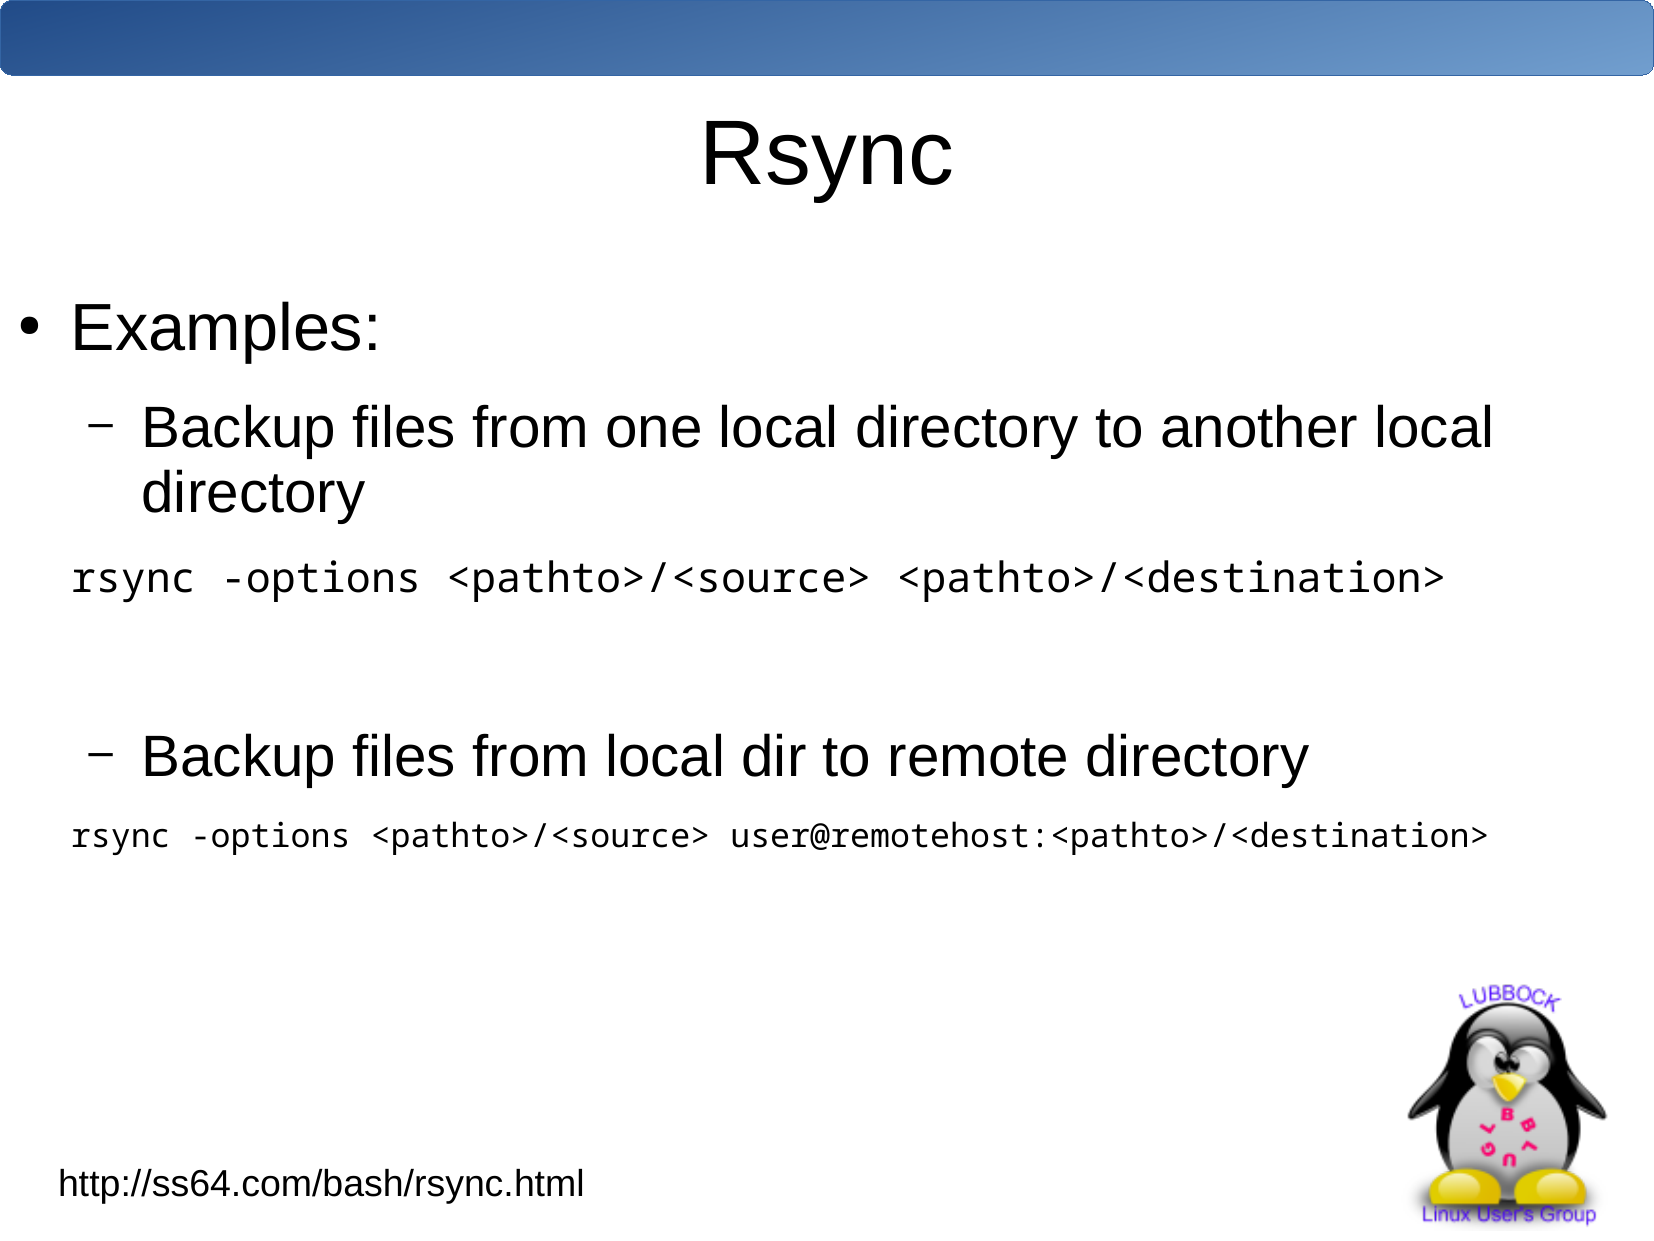

# Rsync
Examples:
Backup files from one local directory to another local directory
rsync -options <pathto>/<source> <pathto>/<destination>
Backup files from local dir to remote directory
rsync -options <pathto>/<source> user@remotehost:<pathto>/<destination>
http://ss64.com/bash/rsync.html